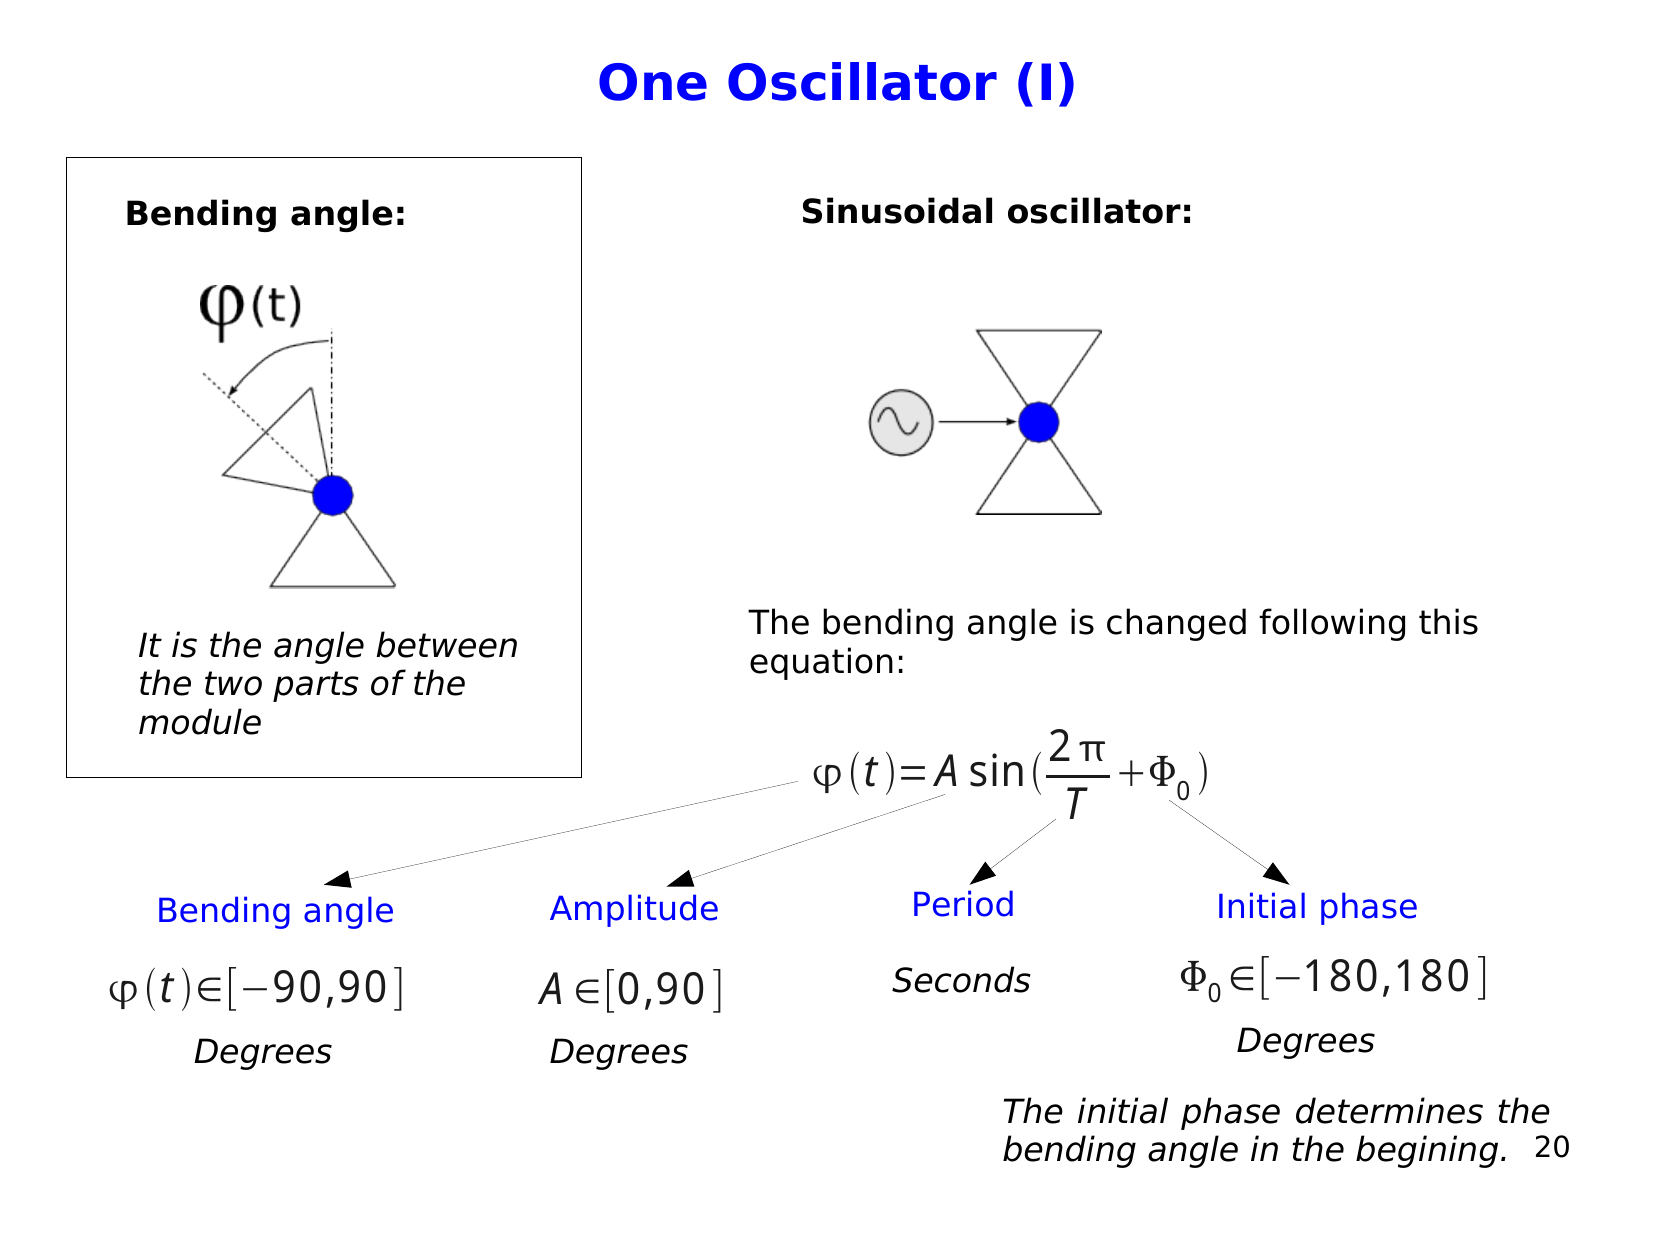

One Oscillator (I)
 Sinusoidal oscillator:
 Bending angle:
The bending angle is changed following this equation:
It is the angle between the two parts of the module
Period
Initial phase
Amplitude
Bending angle
Seconds
Degrees
Degrees
Degrees
The initial phase determines the bending angle in the begining.
20